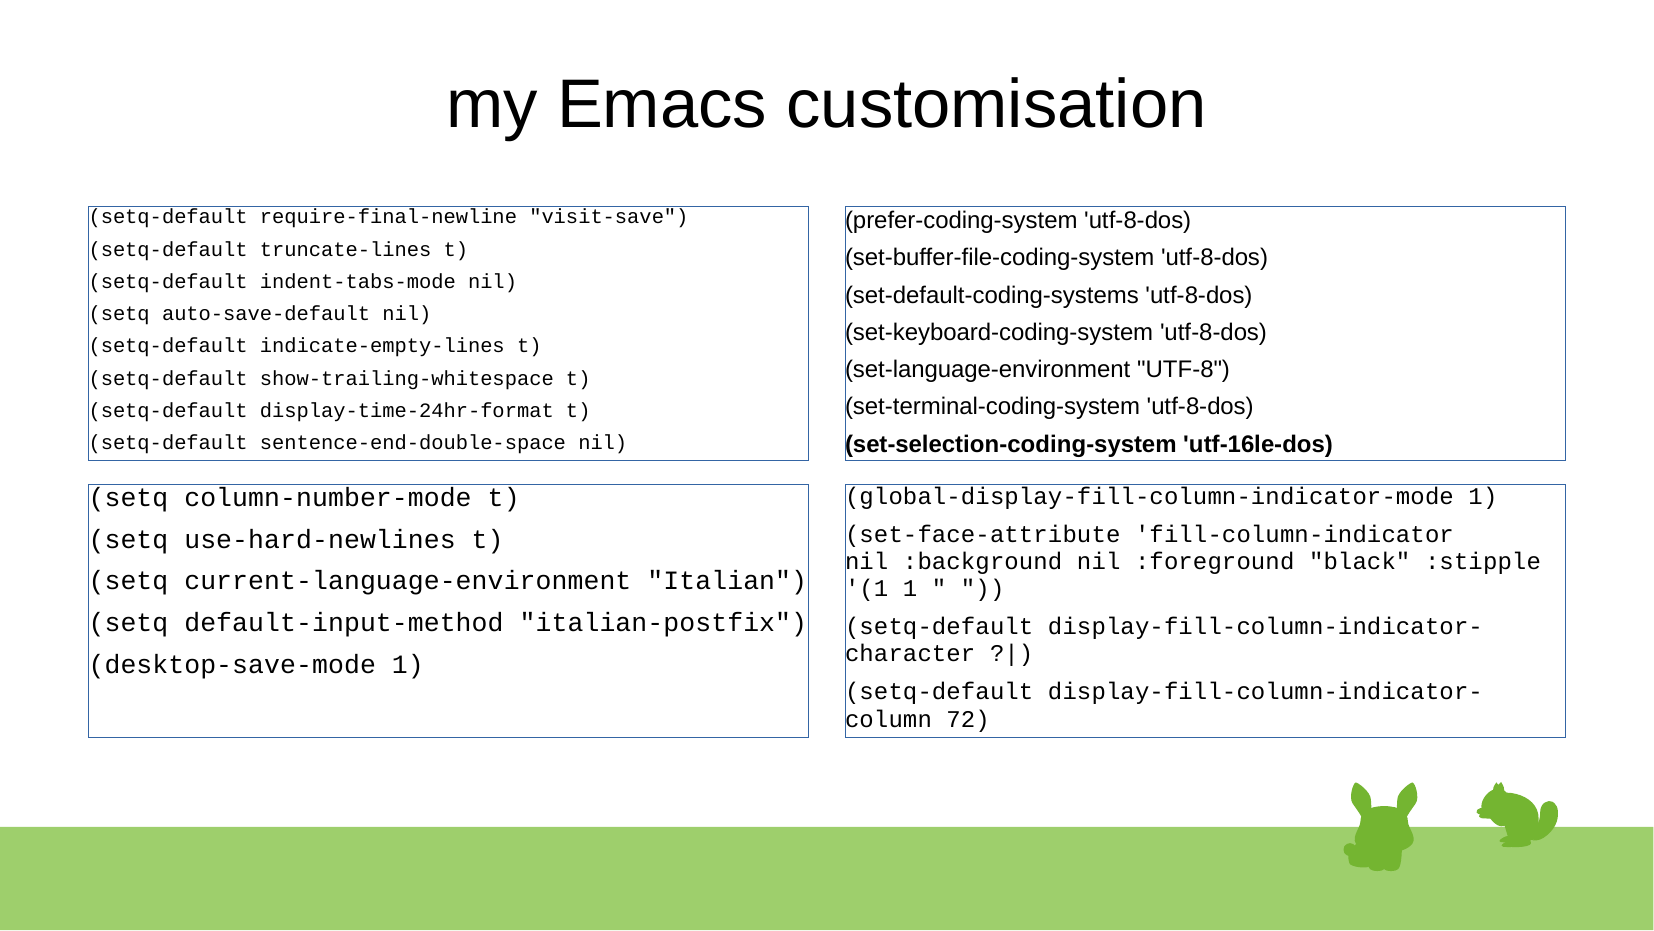

# my Emacs customisation
(setq-default require-final-newline "visit-save")
(setq-default truncate-lines t)
(setq-default indent-tabs-mode nil)
(setq auto-save-default nil)
(setq-default indicate-empty-lines t)
(setq-default show-trailing-whitespace t)
(setq-default display-time-24hr-format t)
(setq-default sentence-end-double-space nil)
(prefer-coding-system 'utf-8-dos)
(set-buffer-file-coding-system 'utf-8-dos)
(set-default-coding-systems 'utf-8-dos)
(set-keyboard-coding-system 'utf-8-dos)
(set-language-environment "UTF-8")
(set-terminal-coding-system 'utf-8-dos)
(set-selection-coding-system 'utf-16le-dos)
(setq column-number-mode t)
(setq use-hard-newlines t)
(setq current-language-environment "Italian")
(setq default-input-method "italian-postfix")
(desktop-save-mode 1)
(global-display-fill-column-indicator-mode 1)
(set-face-attribute 'fill-column-indicator nil :background nil :foreground "black" :stipple '(1 1 " "))
(setq-default display-fill-column-indicator-character ?|)
(setq-default display-fill-column-indicator-column 72)